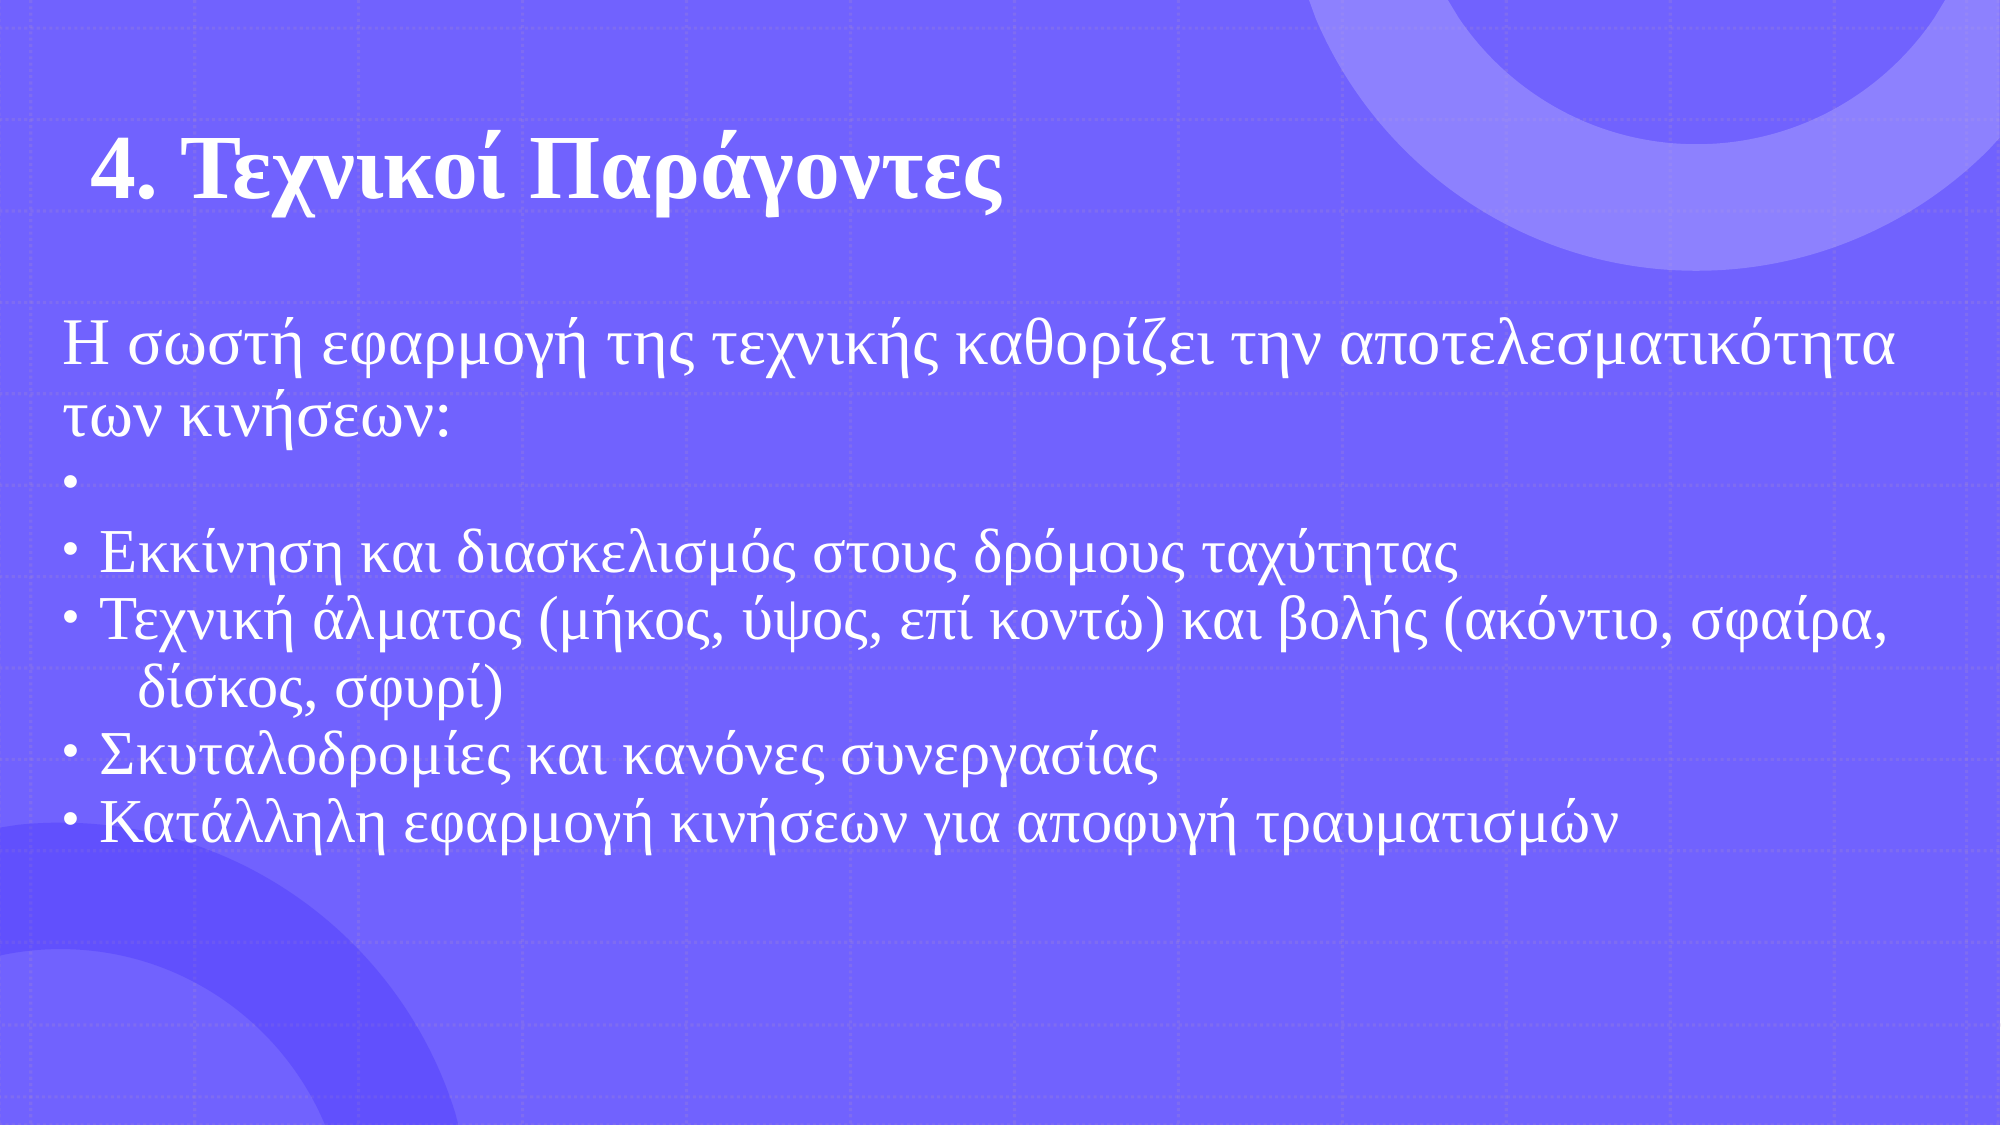

# 4. Τεχνικοί Παράγοντες
Η σωστή εφαρμογή της τεχνικής καθορίζει την αποτελεσματικότητα των κινήσεων:
Εκκίνηση και διασκελισμός στους δρόμους ταχύτητας
Τεχνική άλματος (μήκος, ύψος, επί κοντώ) και βολής (ακόντιο, σφαίρα, δίσκος, σφυρί)
Σκυταλοδρομίες και κανόνες συνεργασίας
Κατάλληλη εφαρμογή κινήσεων για αποφυγή τραυματισμών